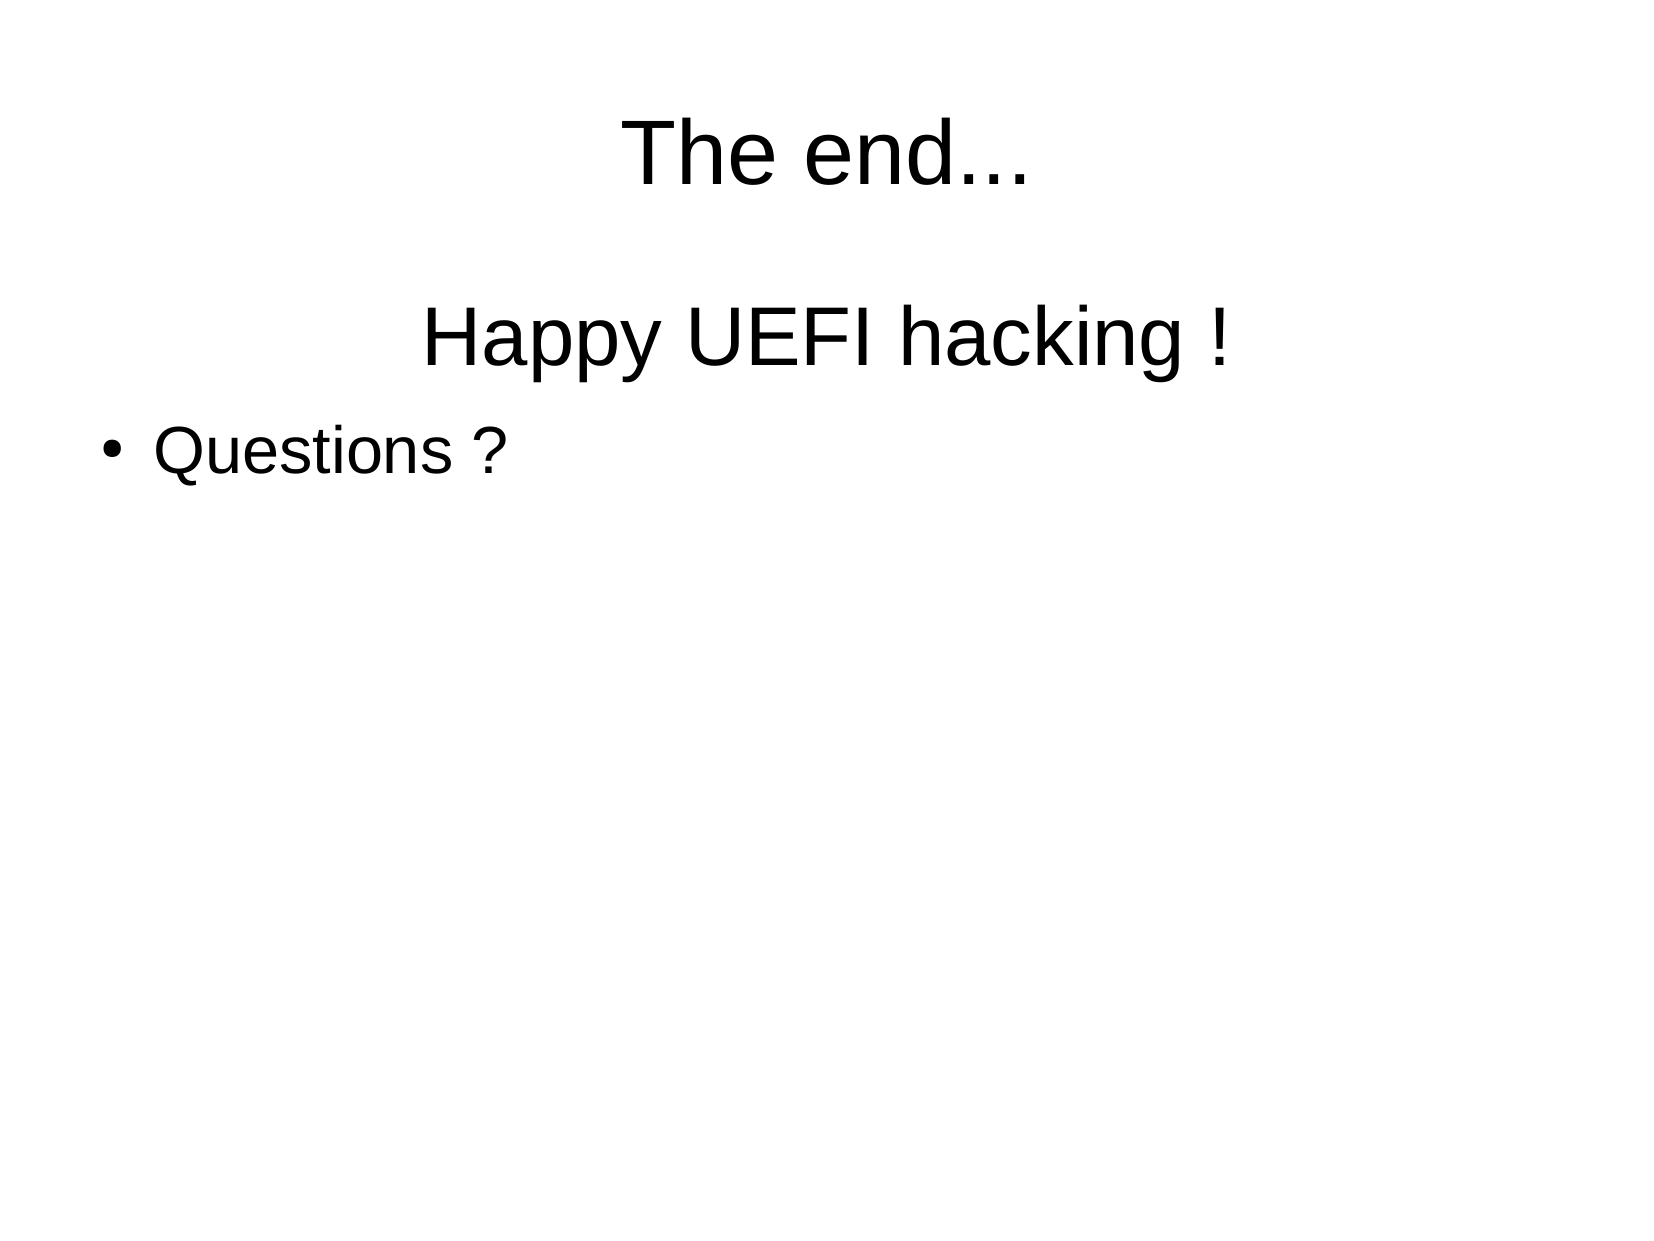

# The end...
Happy UEFI hacking !
Questions ?